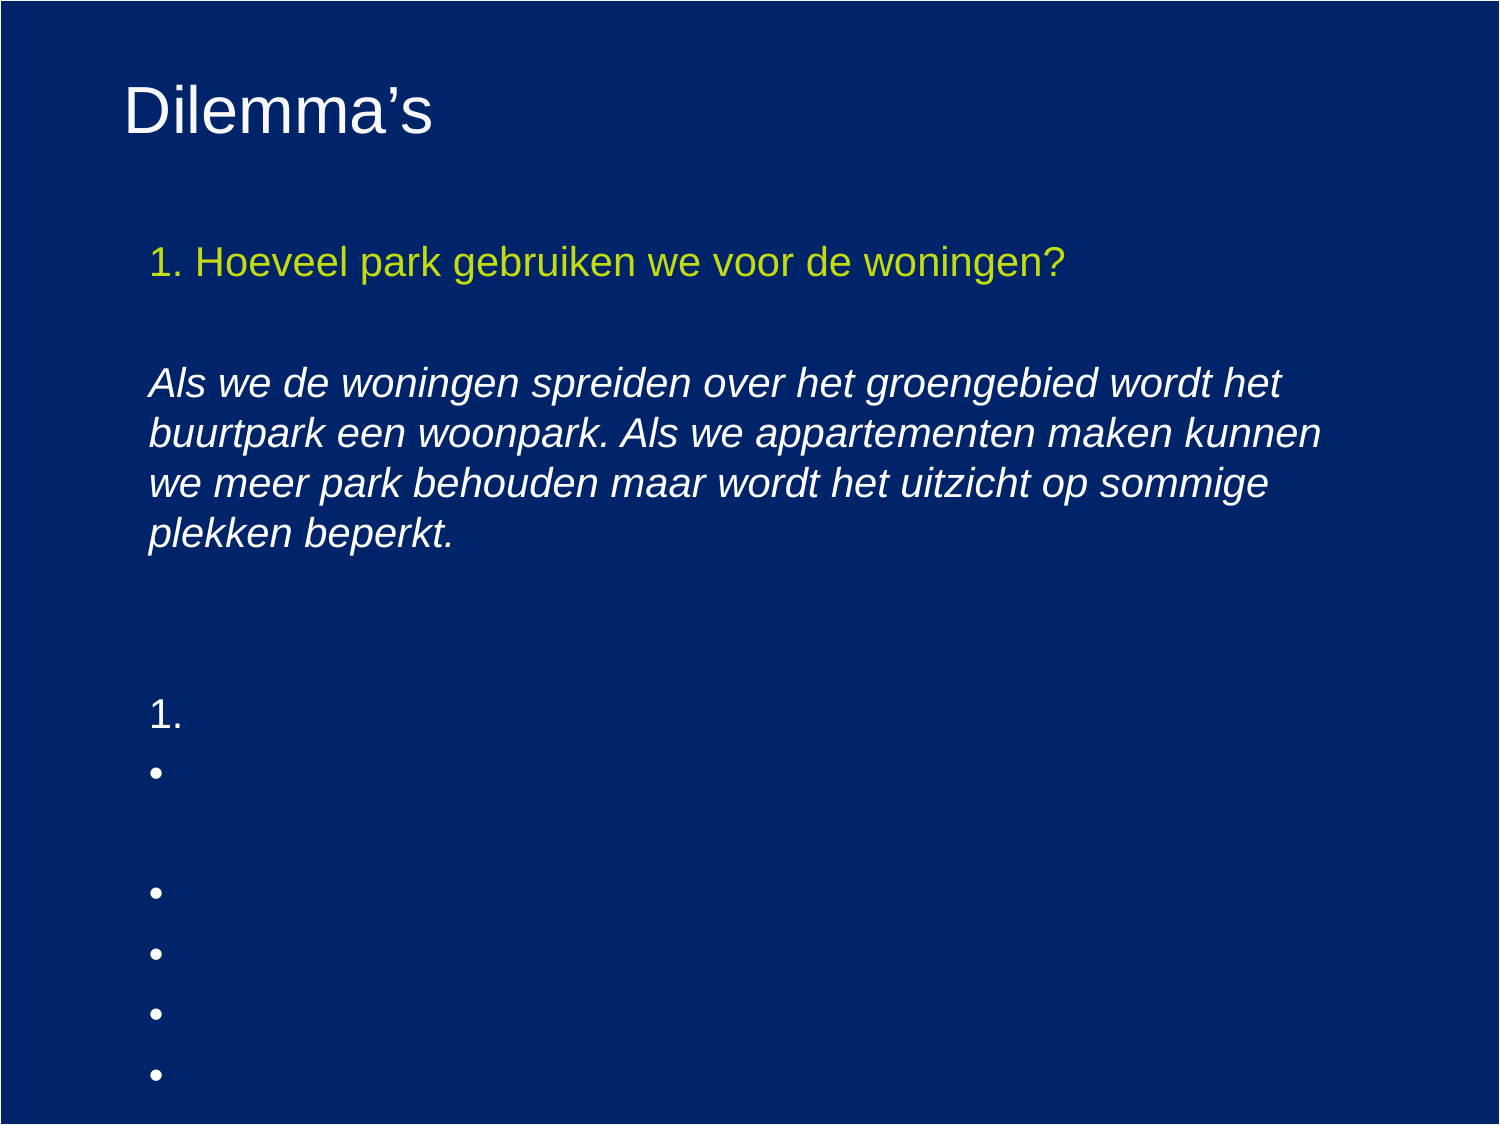

# Dilemma’s
1. Hoeveel park gebruiken we voor de woningen?
Als we de woningen spreiden over het groengebied wordt het buurtpark een woonpark. Als we appartementen maken kunnen we meer park behouden maar wordt het uitzicht op sommige plekken beperkt.